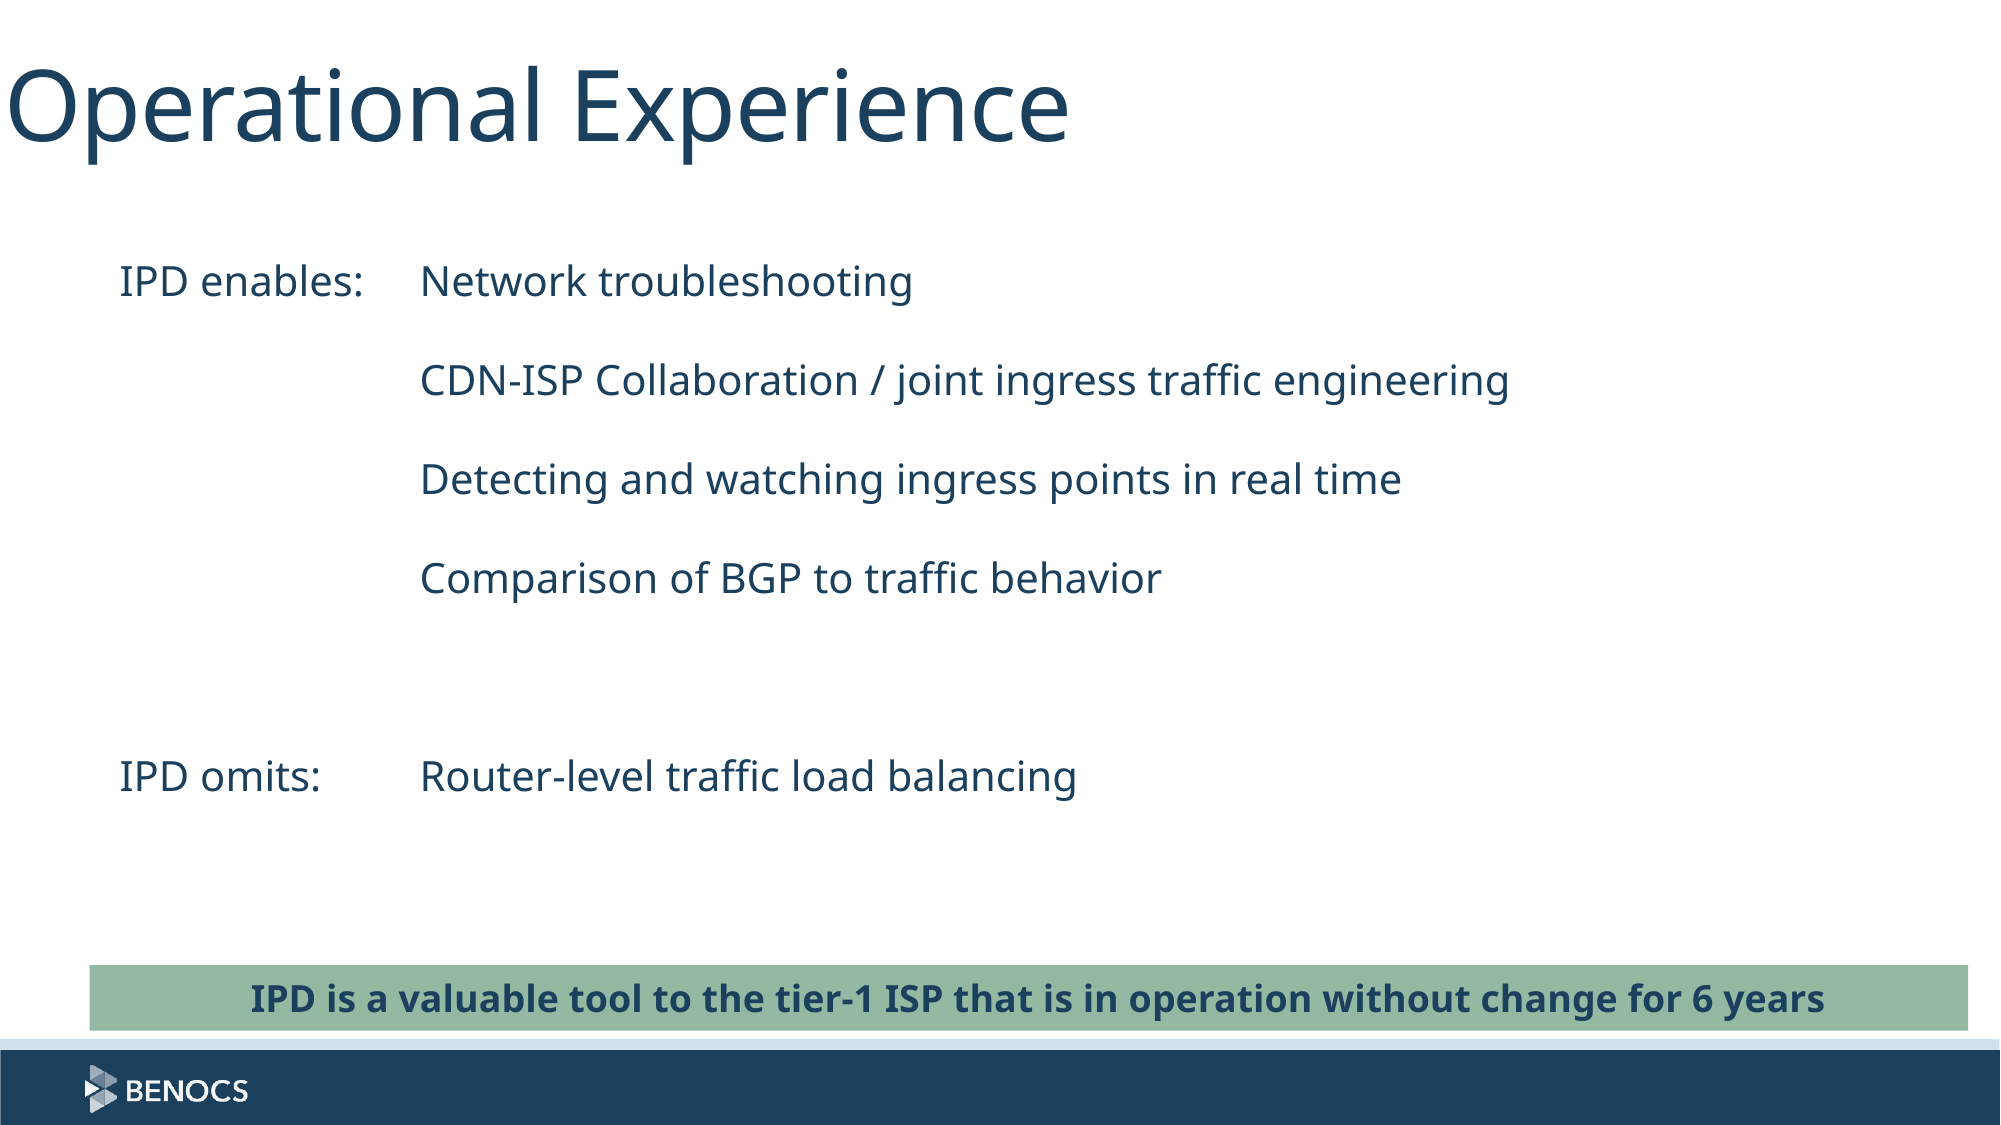

# Operational Experience
IPD enables:	Network troubleshooting
		CDN-ISP Collaboration / joint ingress traffic engineering
		Detecting and watching ingress points in real time
		Comparison of BGP to traffic behavior
IPD omits:	Router-level traffic load balancing
IPD is a valuable tool to the tier-1 ISP that is in operation without change for 6 years